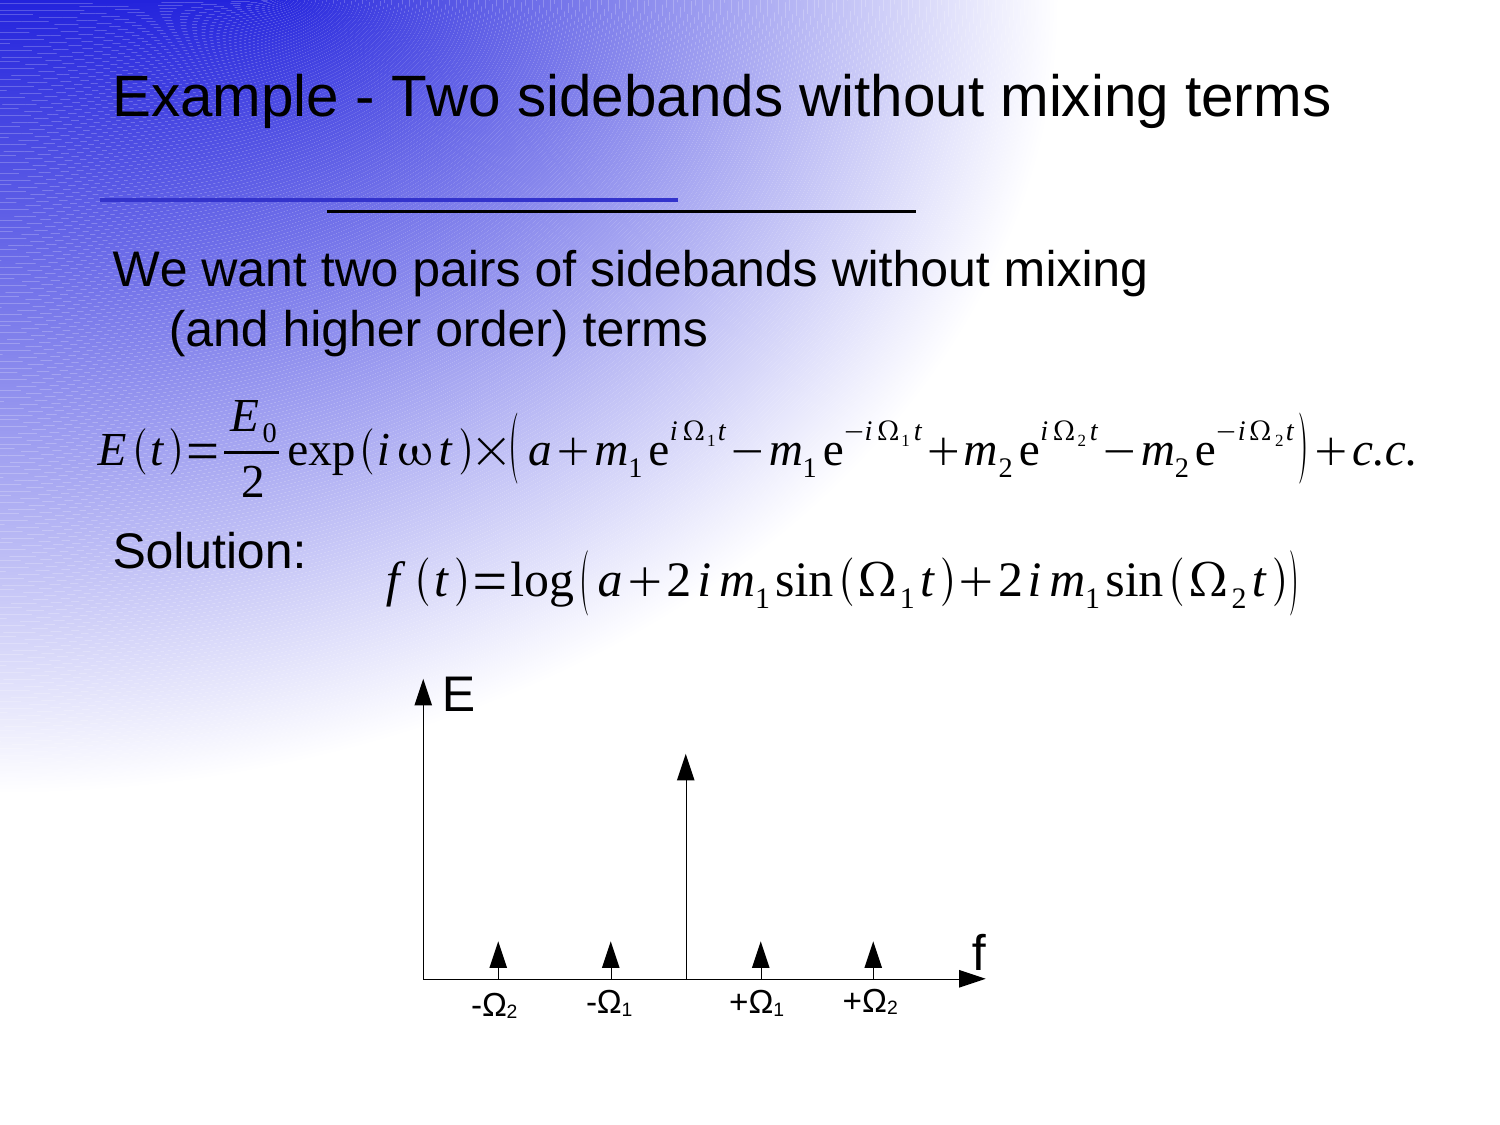

# Example - Two sidebands without mixing terms
We want two pairs of sidebands without mixing
(and higher order) terms
Solution:
E
f
+Ω2
-Ω1
+Ω1
-Ω2